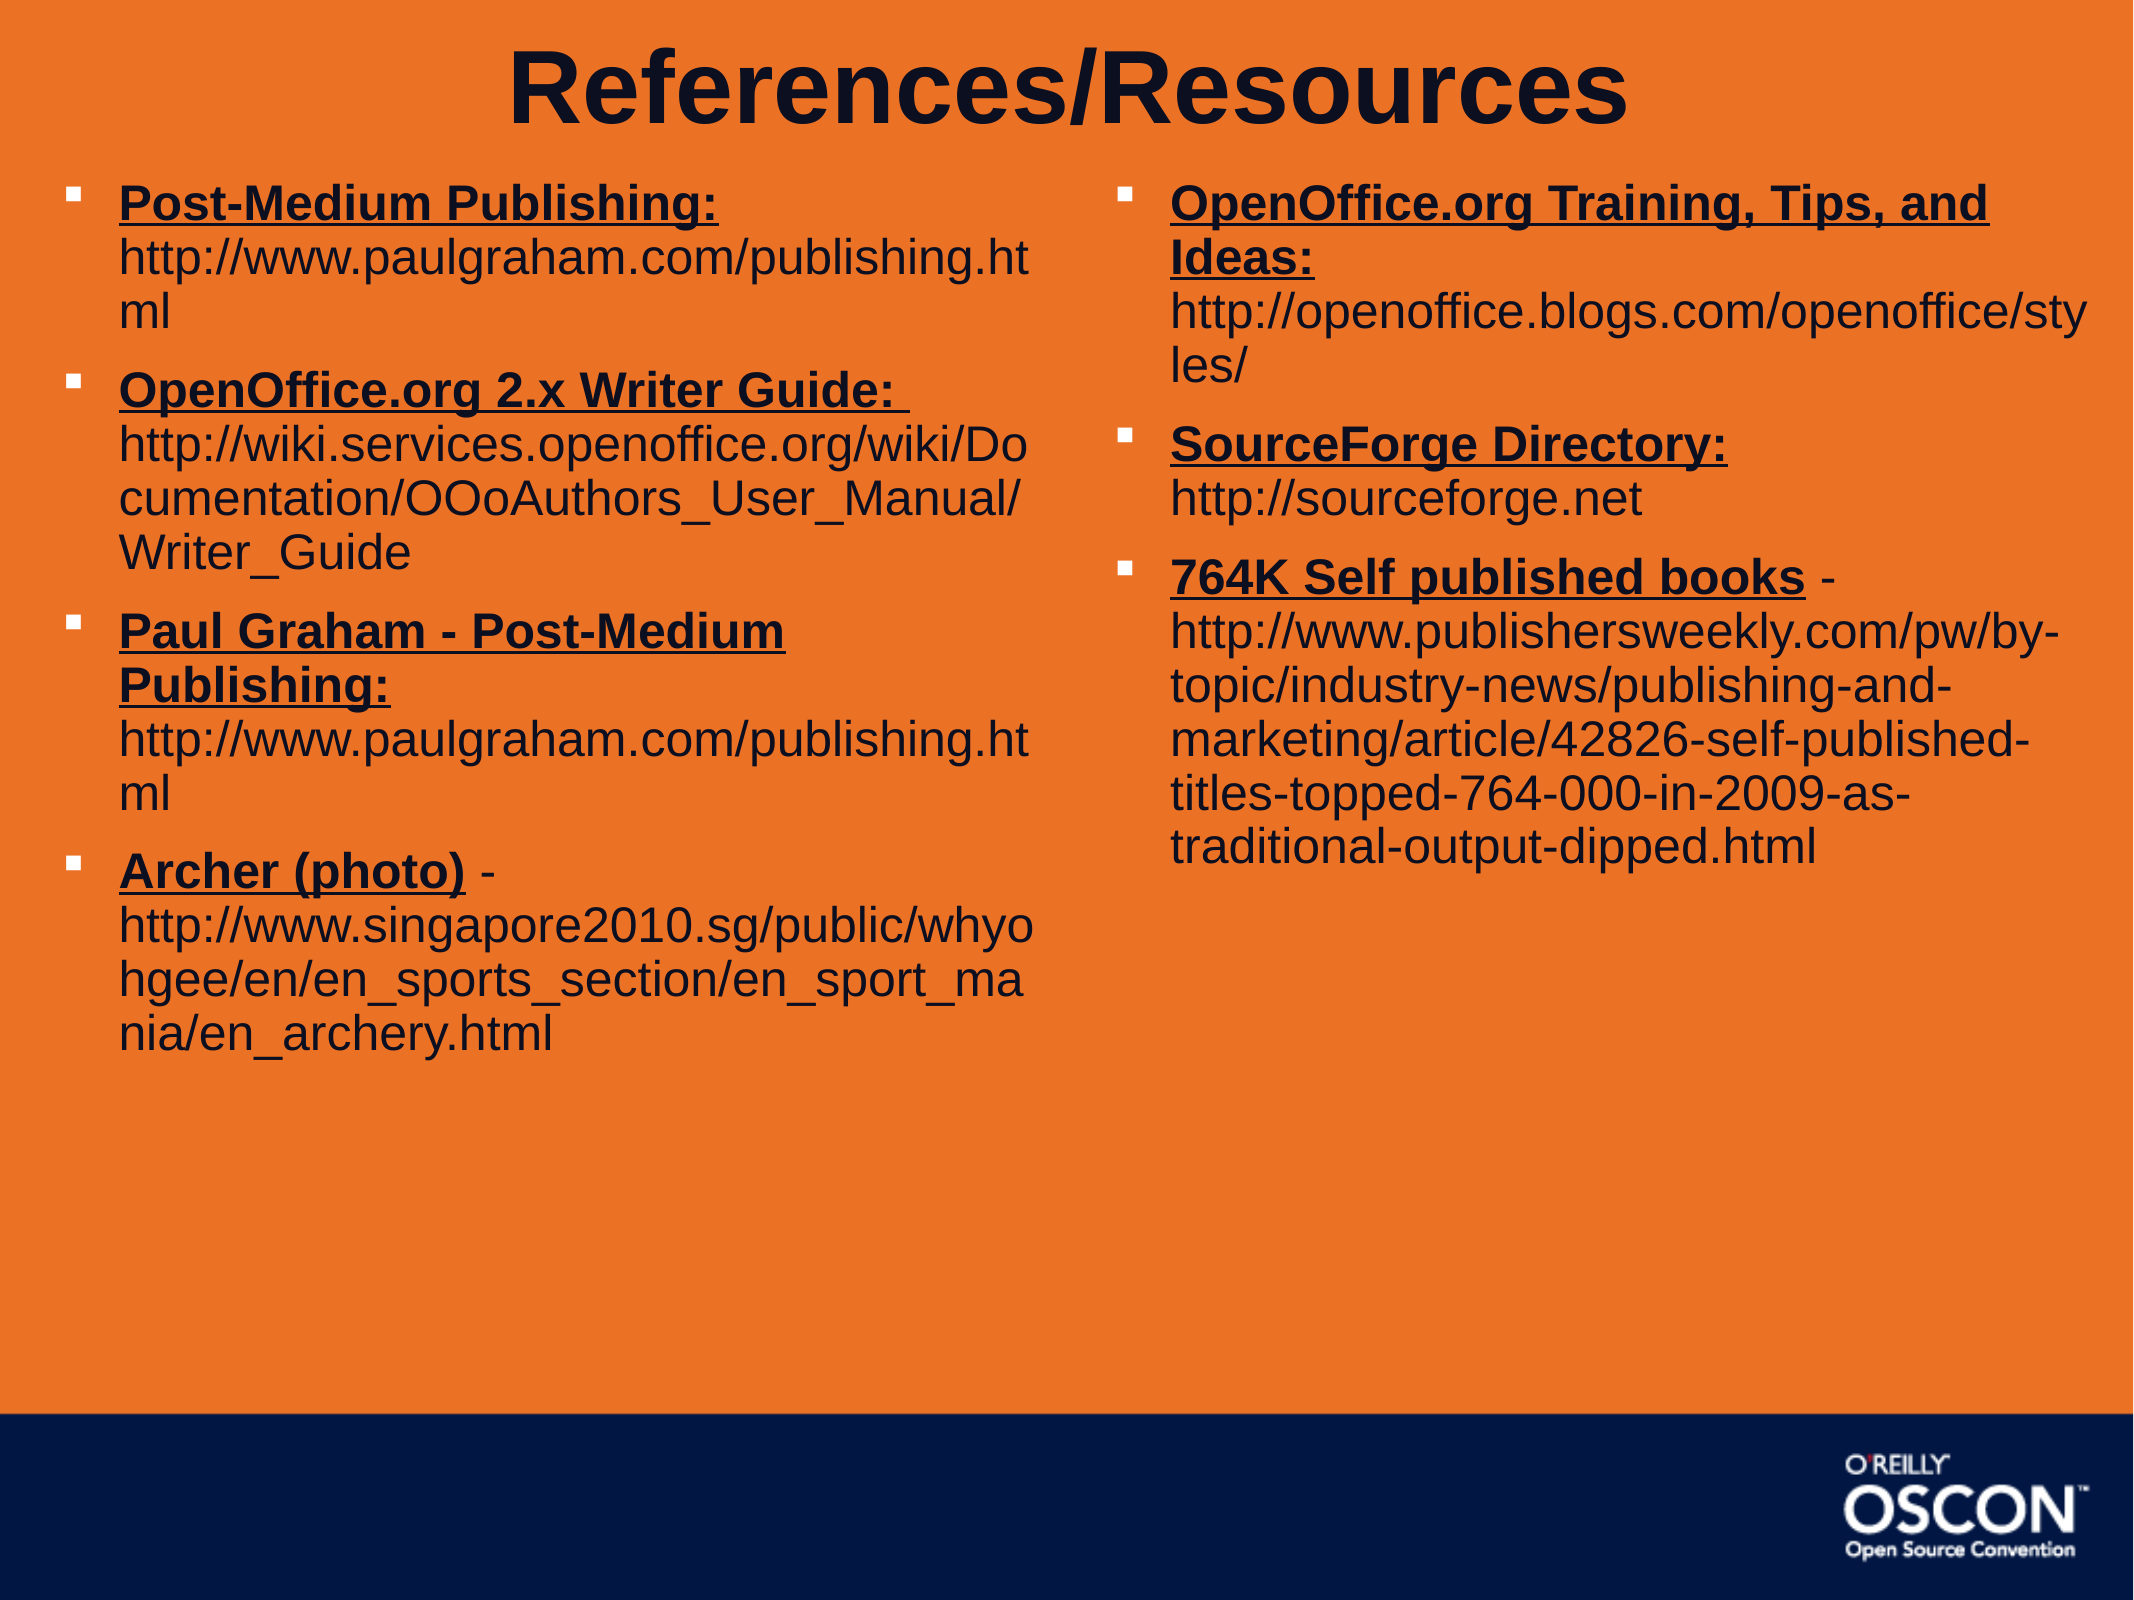

# References/Resources
Post-Medium Publishing: http://www.paulgraham.com/publishing.html
OpenOffice.org 2.x Writer Guide: http://wiki.services.openoffice.org/wiki/Documentation/OOoAuthors_User_Manual/Writer_Guide
Paul Graham - Post-Medium Publishing: http://www.paulgraham.com/publishing.html
Archer (photo) - http://www.singapore2010.sg/public/whyohgee/en/en_sports_section/en_sport_mania/en_archery.html
OpenOffice.org Training, Tips, and Ideas: http://openoffice.blogs.com/openoffice/styles/
SourceForge Directory: http://sourceforge.net
764K Self published books - http://www.publishersweekly.com/pw/by-topic/industry-news/publishing-and-marketing/article/42826-self-published-titles-topped-764-000-in-2009-as-traditional-output-dipped.html